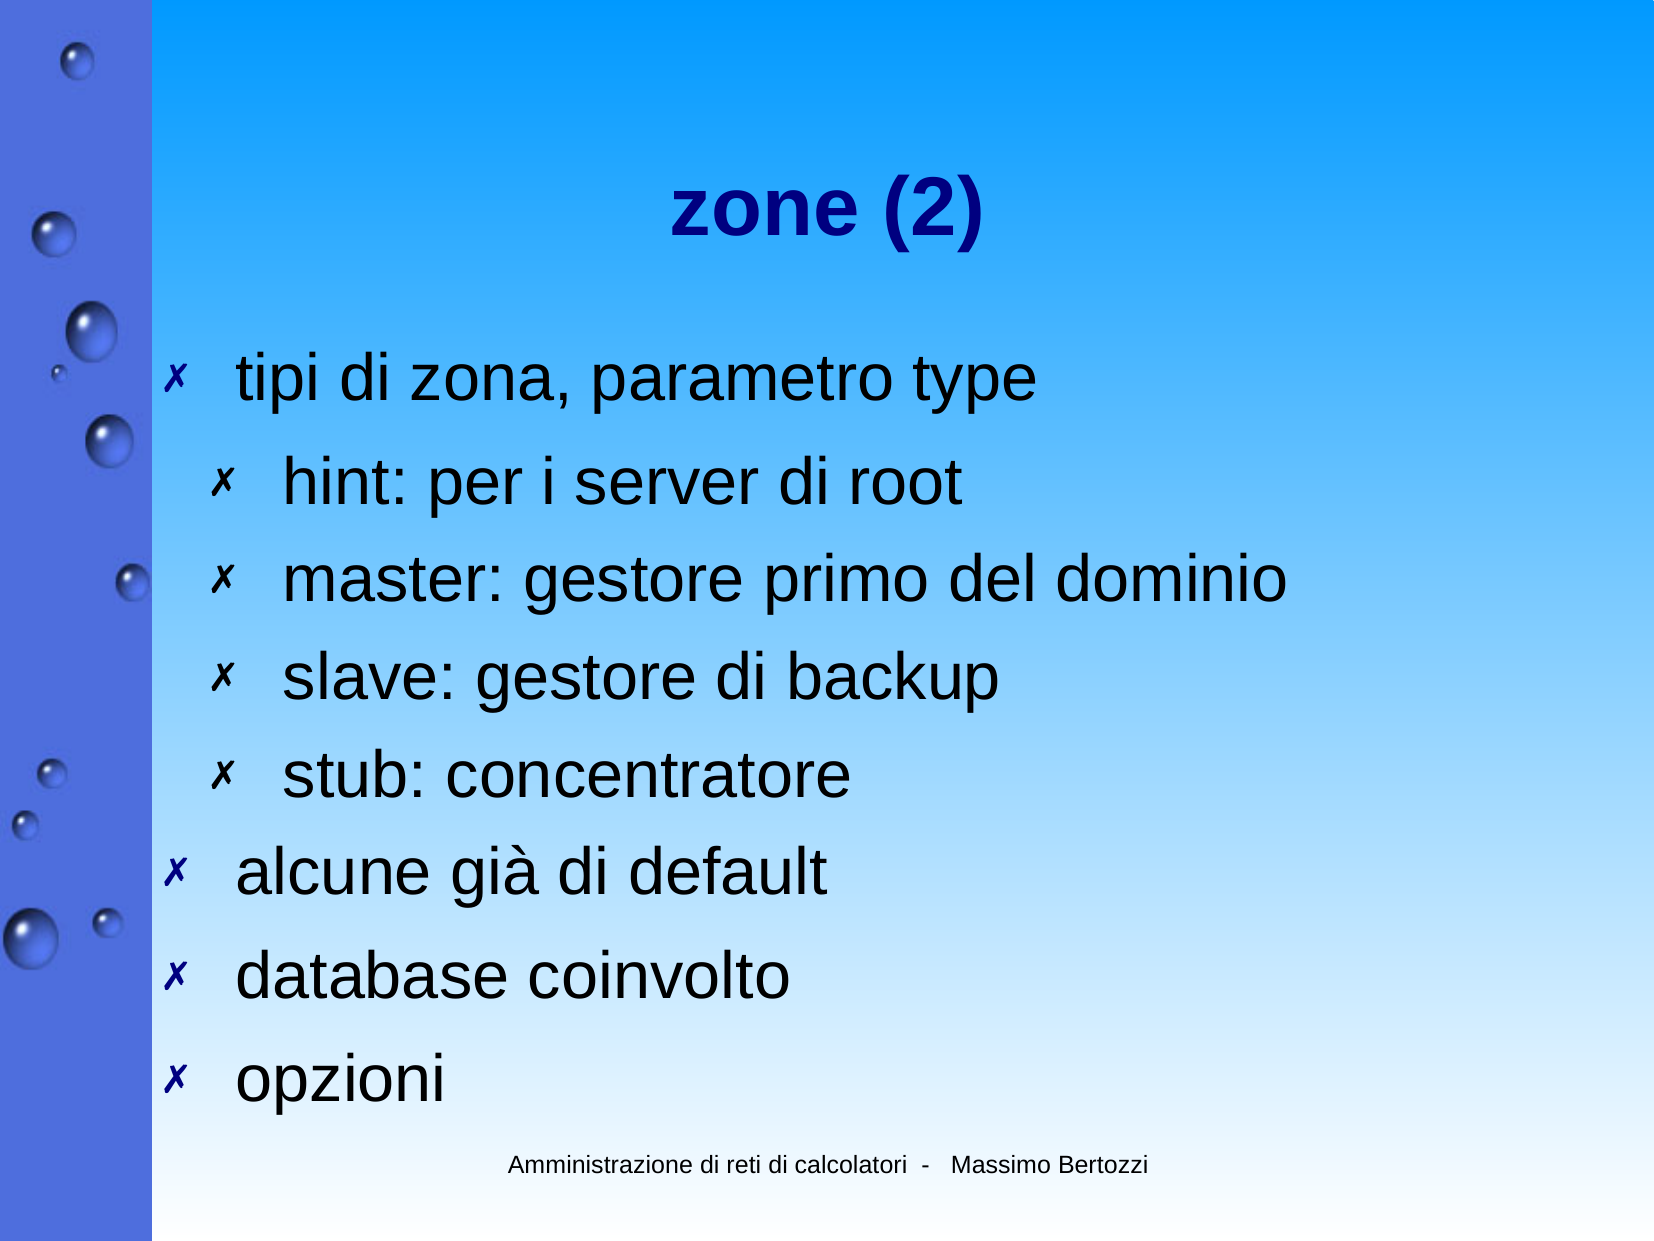

# zone (2)
tipi di zona, parametro type
hint: per i server di root
master: gestore primo del dominio
slave: gestore di backup
stub: concentratore
alcune già di default
database coinvolto
opzioni